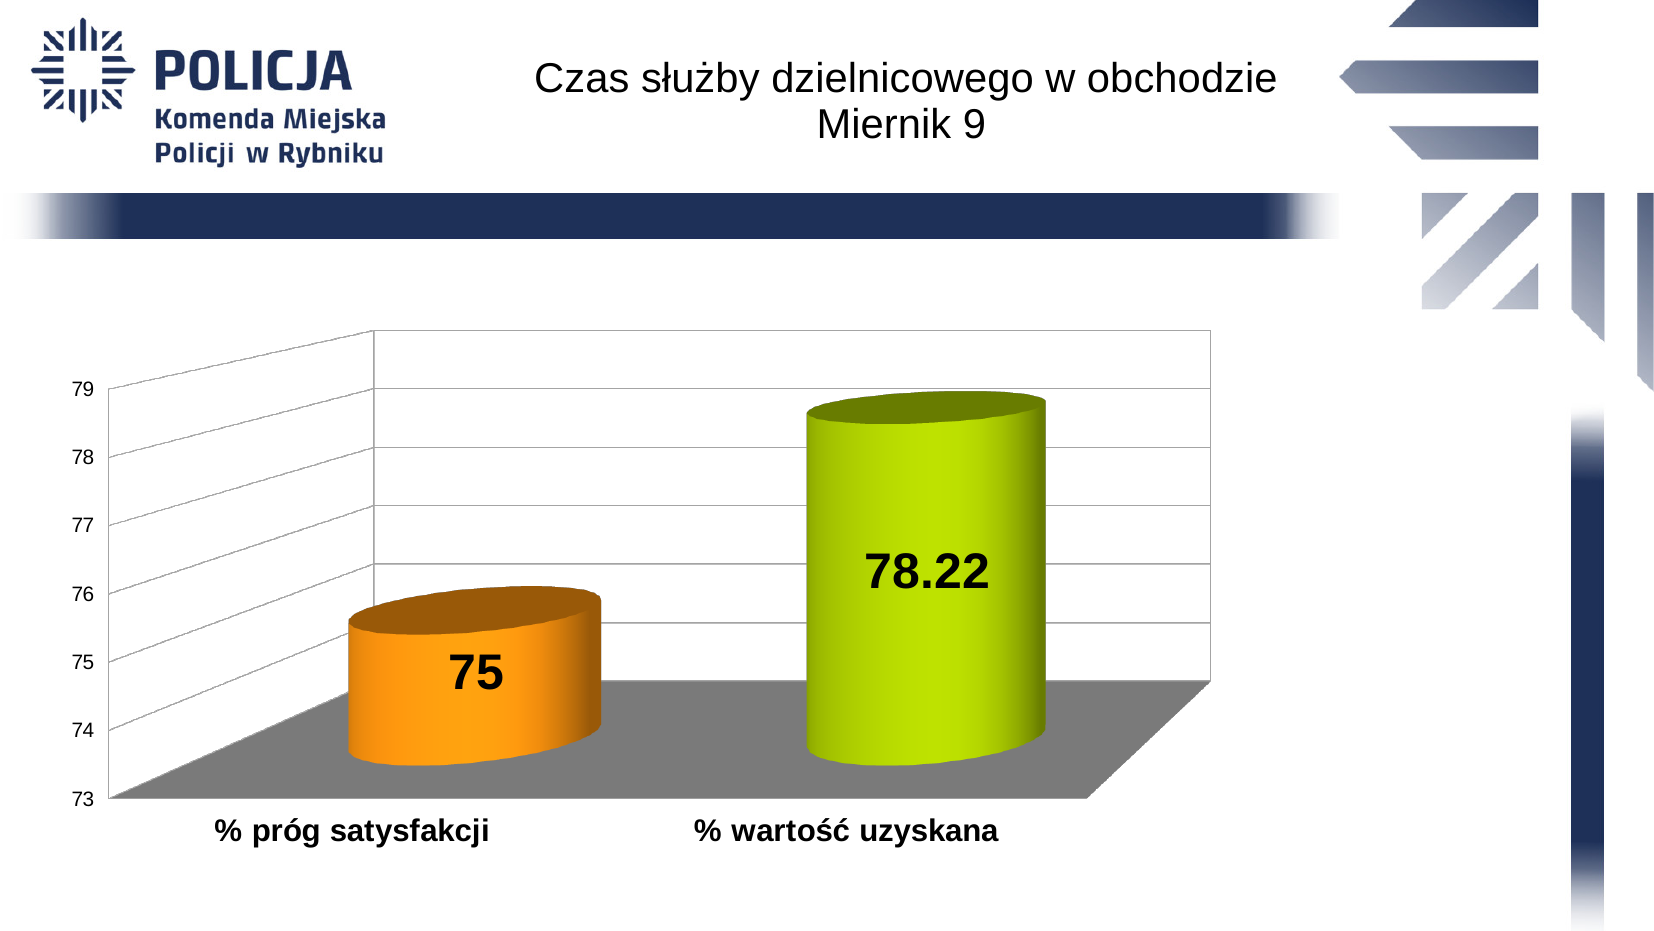

# Czas służby dzielnicowego w obchodzie Miernik 9
[unsupported chart]